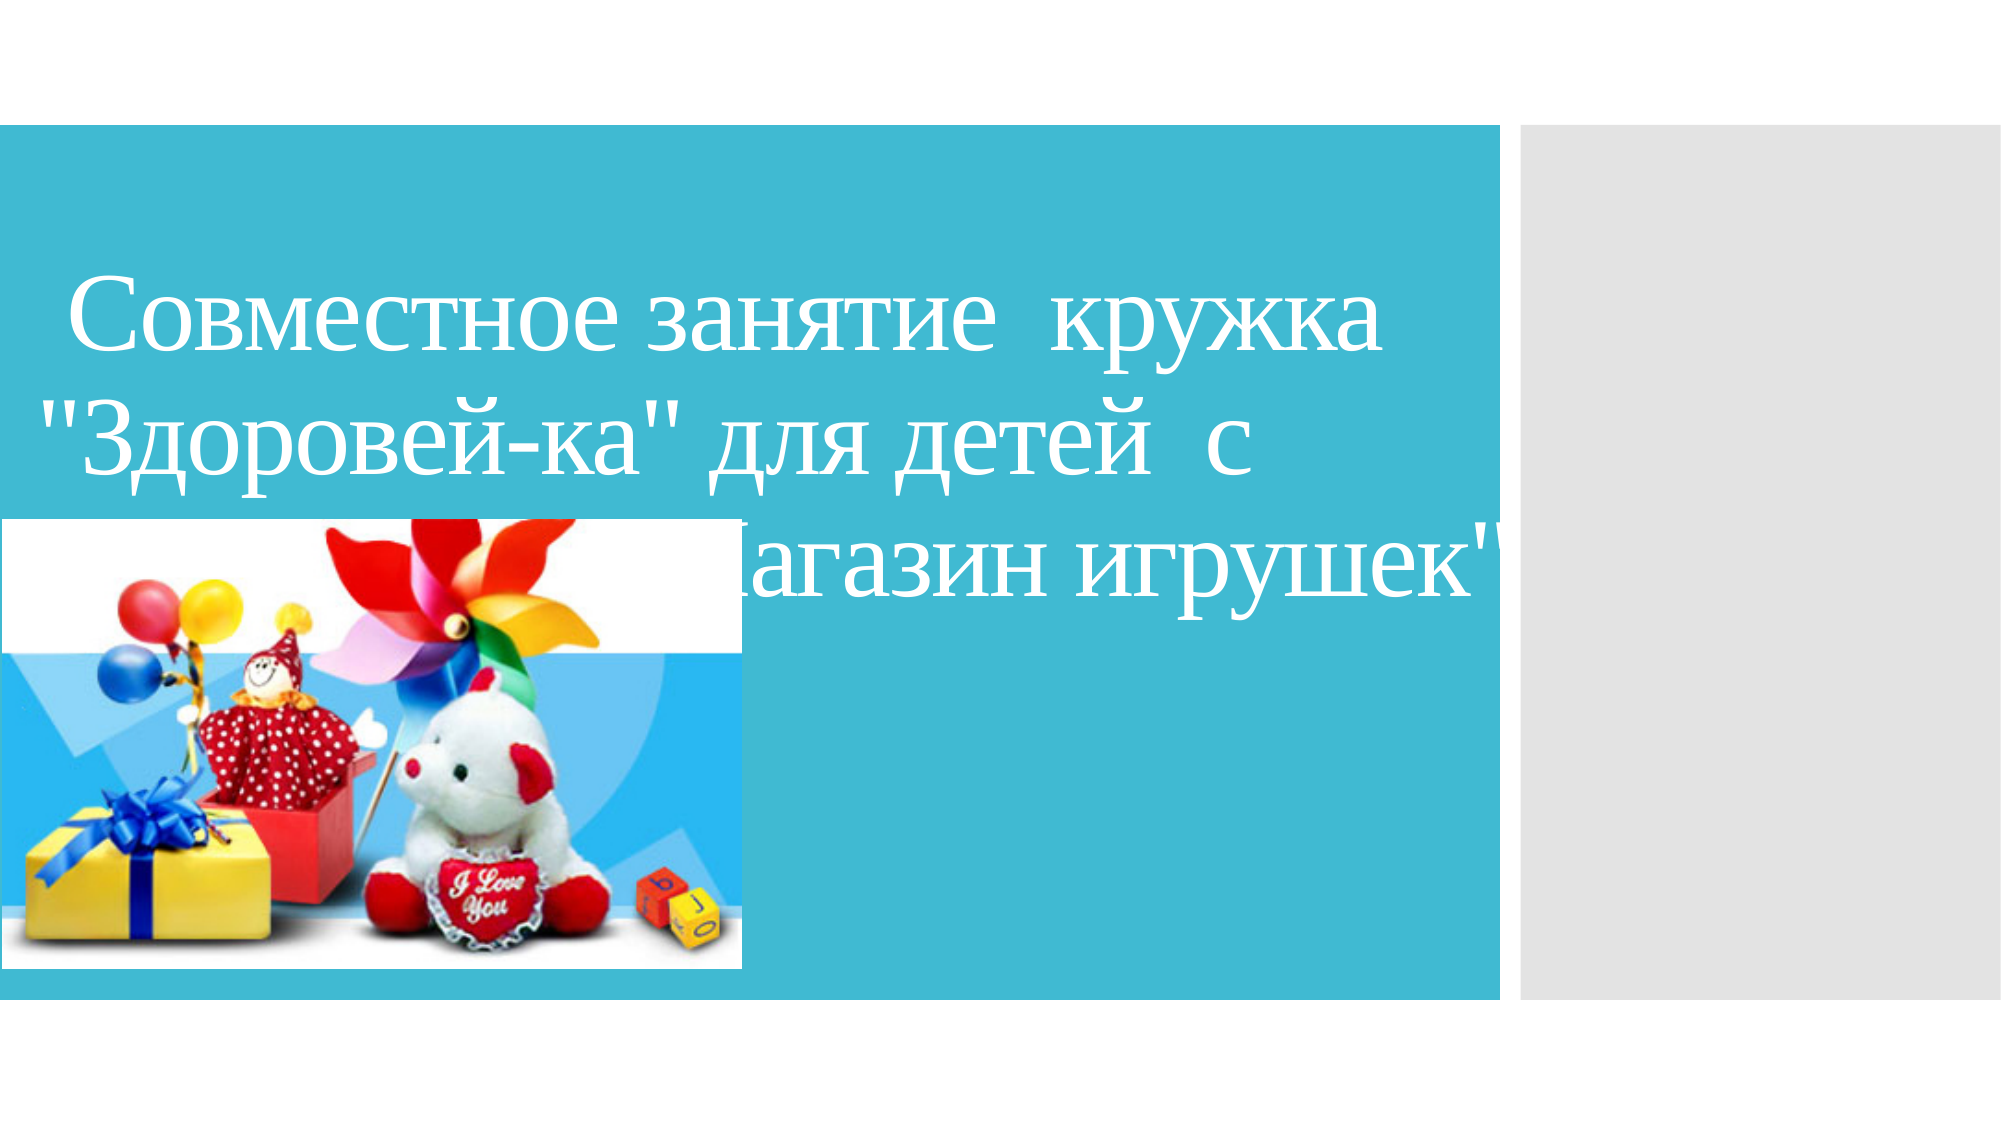

# Совместное занятие кружка "Здоровей-ка" для детей с родителями "Магазин игрушек"